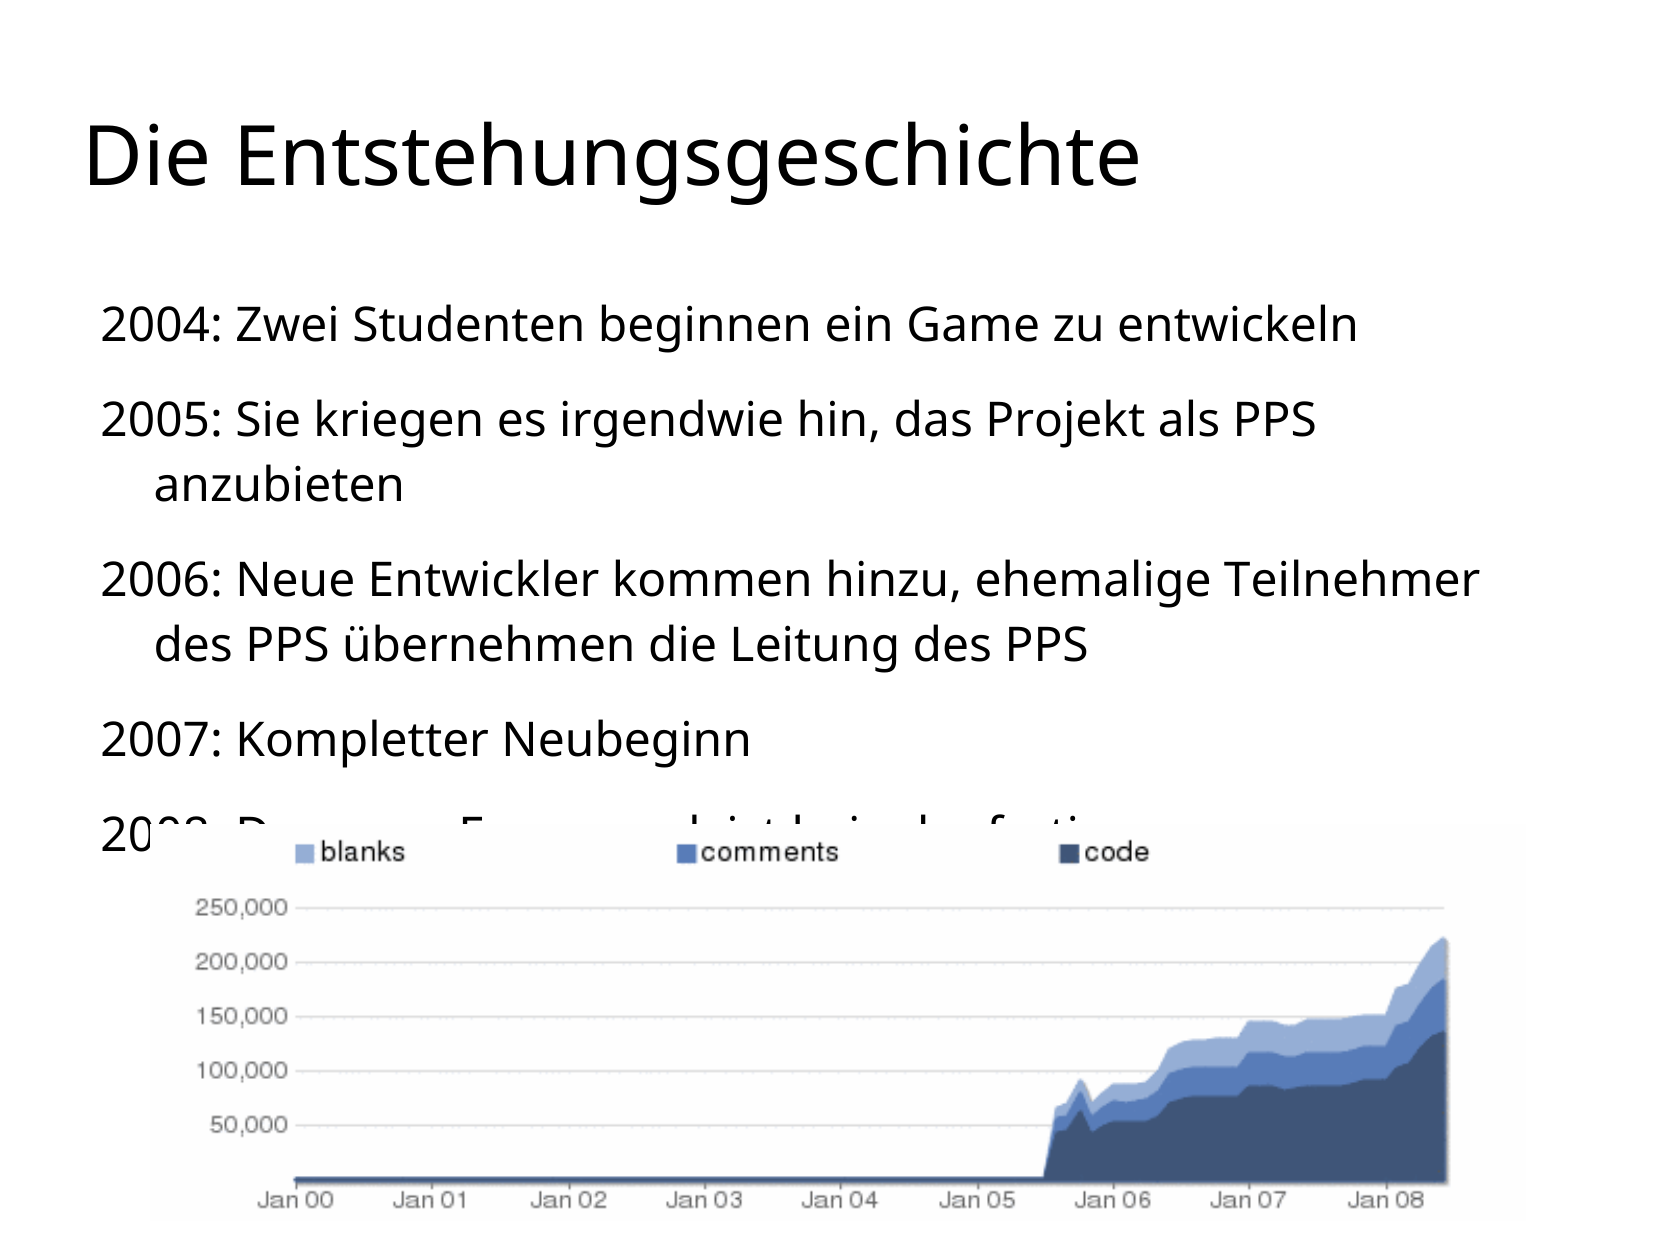

# Die Entstehungsgeschichte
2004: Zwei Studenten beginnen ein Game zu entwickeln
2005: Sie kriegen es irgendwie hin, das Projekt als PPS anzubieten
2006: Neue Entwickler kommen hinzu, ehemalige Teilnehmer des PPS übernehmen die Leitung des PPS
2007: Kompletter Neubeginn
2008: Das neue Framework ist beinahe fertig